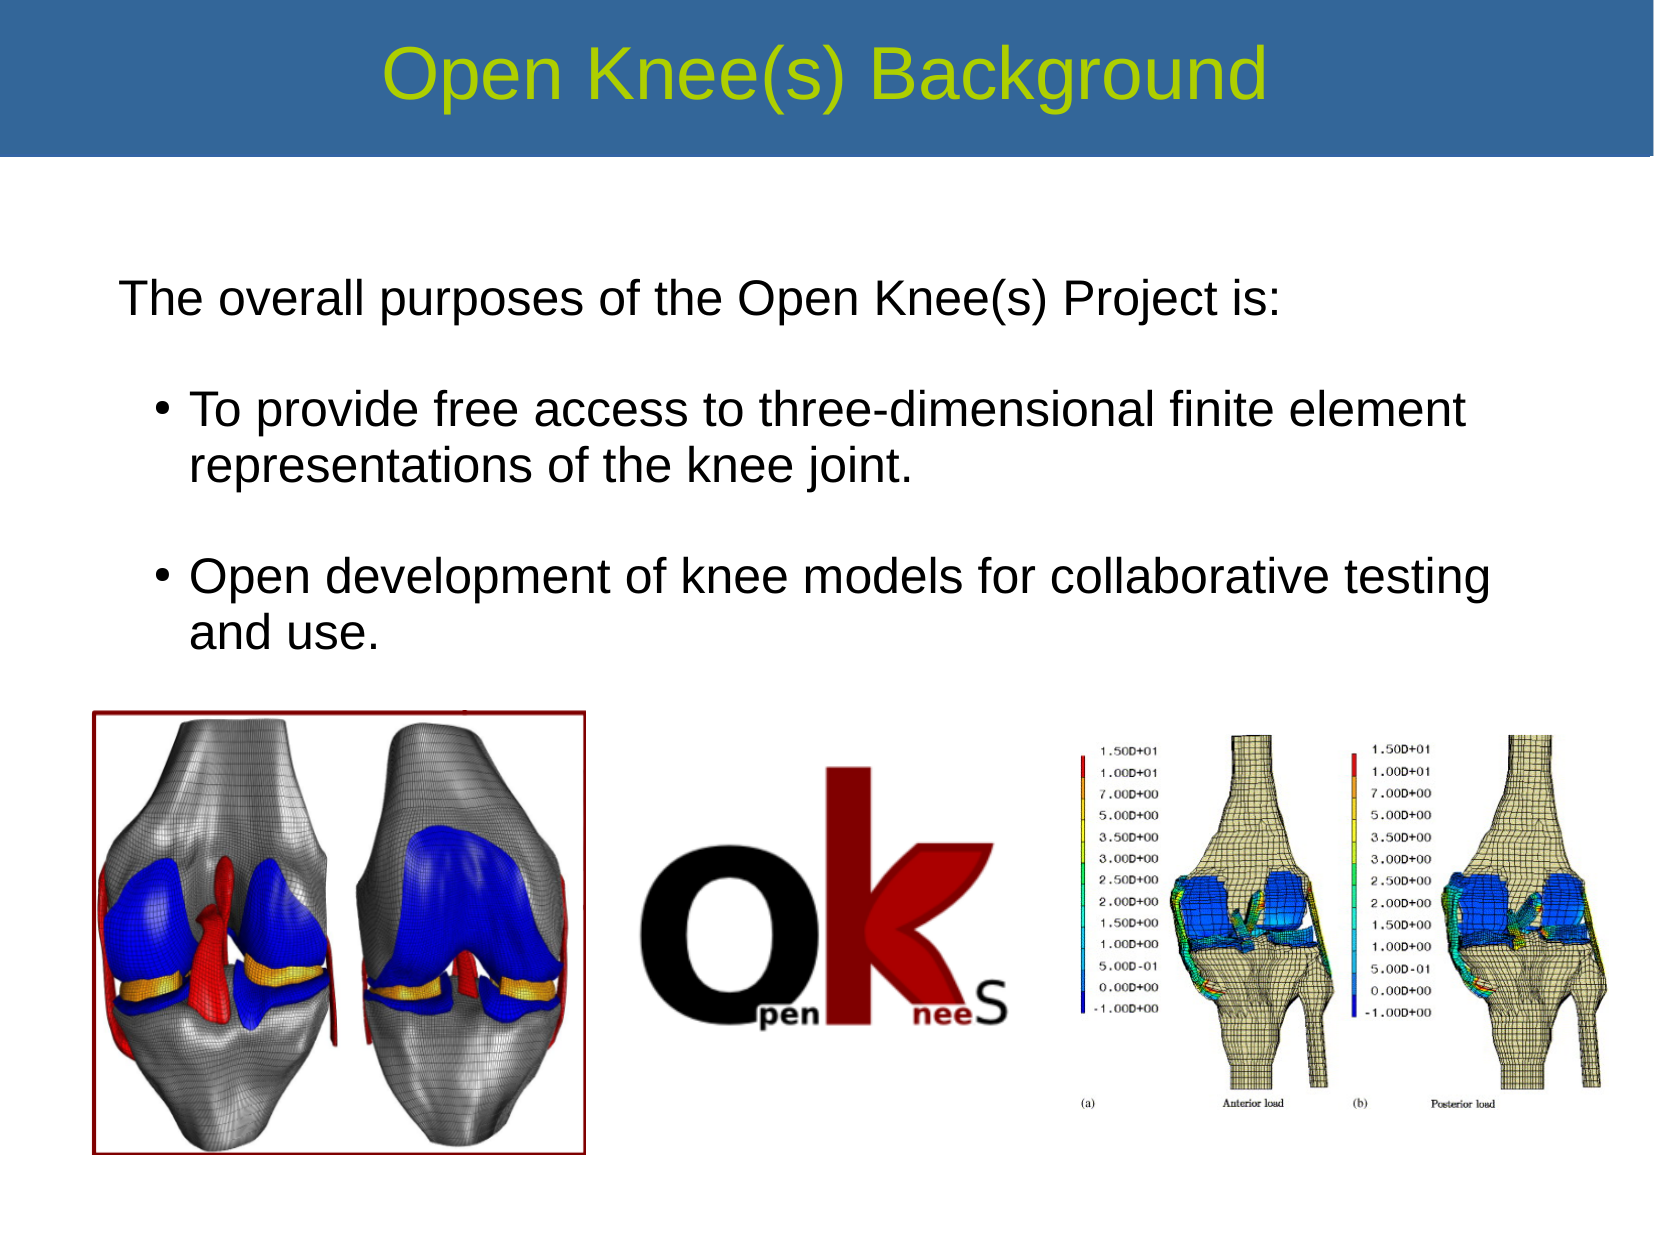

Open Knee(s) Background
# The overall purposes of the Open Knee(s) Project is:
To provide free access to three-dimensional finite element representations of the knee joint.
Open development of knee models for collaborative testing and use.